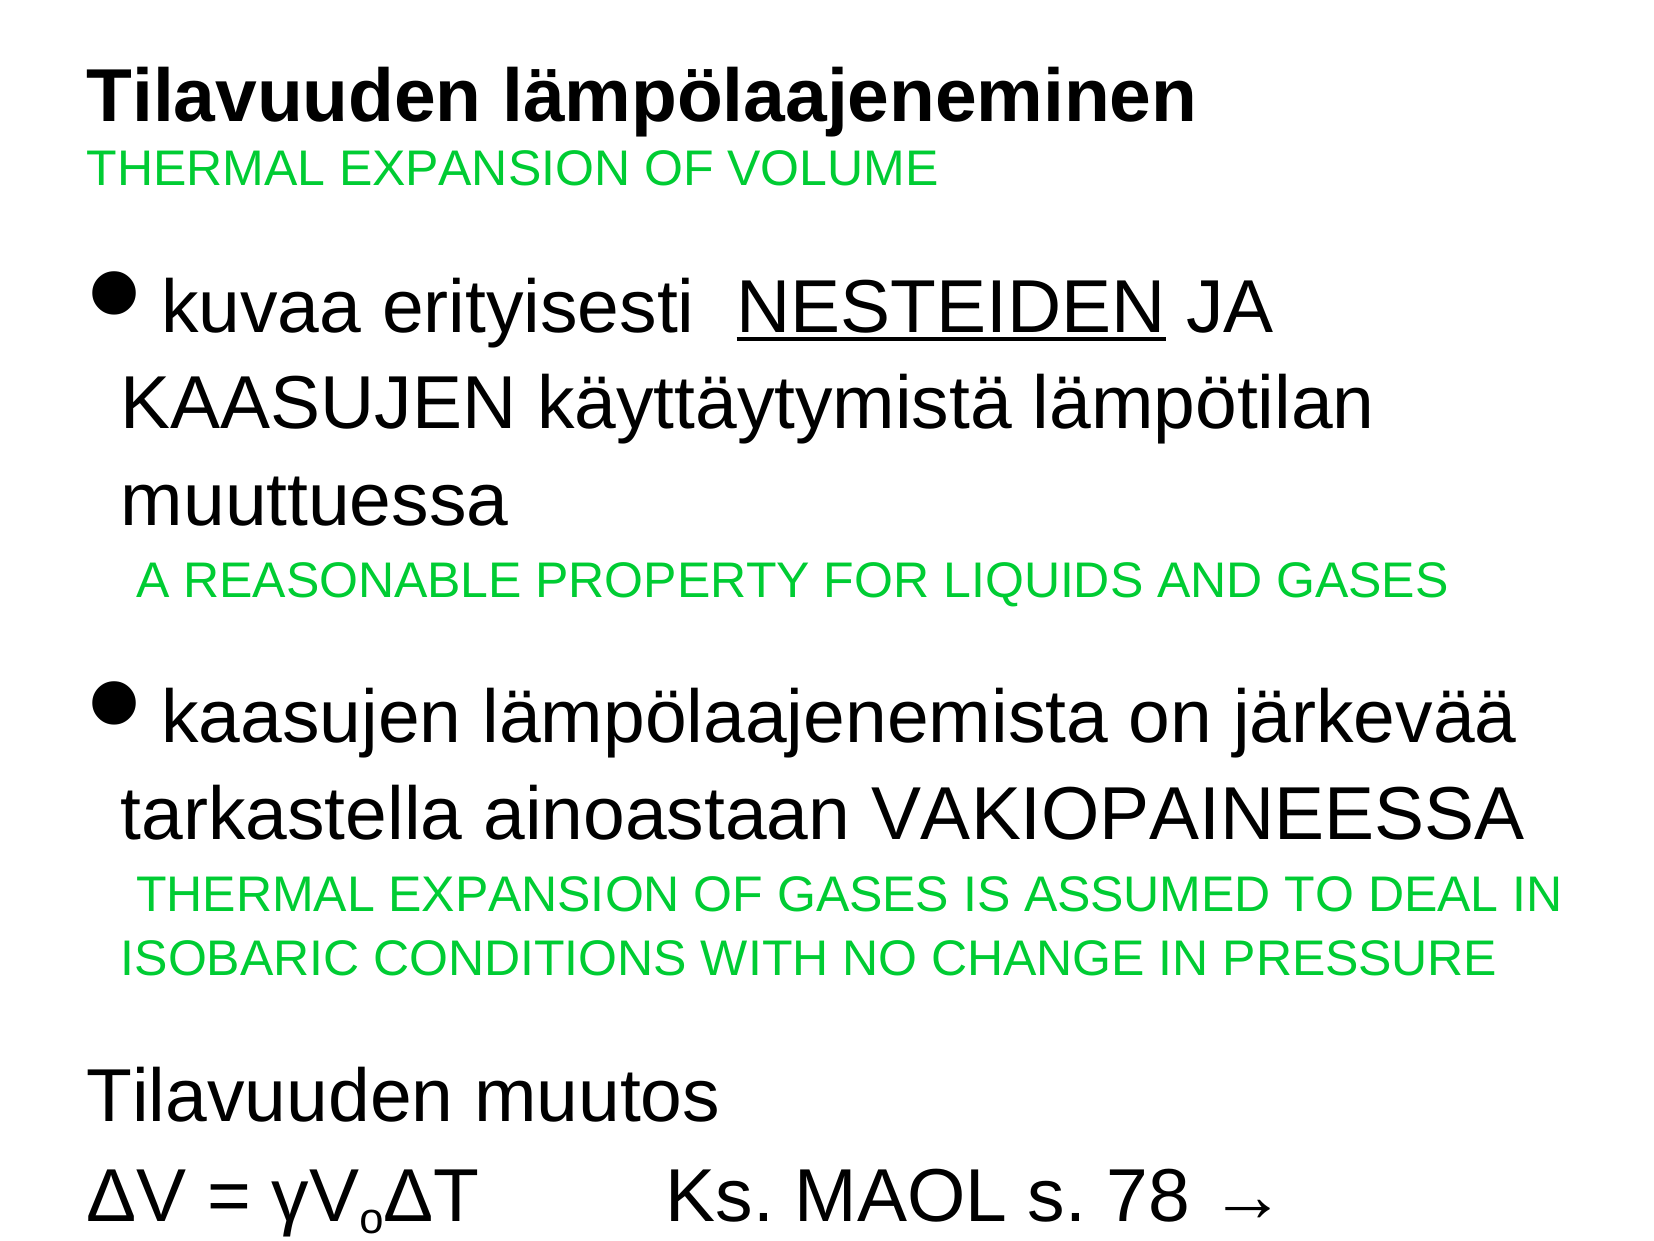

Tilavuuden lämpölaajeneminen
THERMAL EXPANSION OF VOLUME
kuvaa erityisesti NESTEIDEN JA KAASUJEN käyttäytymistä lämpötilan muuttuessa
A REASONABLE PROPERTY FOR LIQUIDS AND GASES
kaasujen lämpölaajenemista on järkevää tarkastella ainoastaan VAKIOPAINEESSA
THERMAL EXPANSION OF GASES IS ASSUMED TO DEAL IN ISOBARIC CONDITIONS WITH NO CHANGE IN PRESSURE
Tilavuuden muutos
ΔV = γVoΔT Ks. MAOL s. 78 →